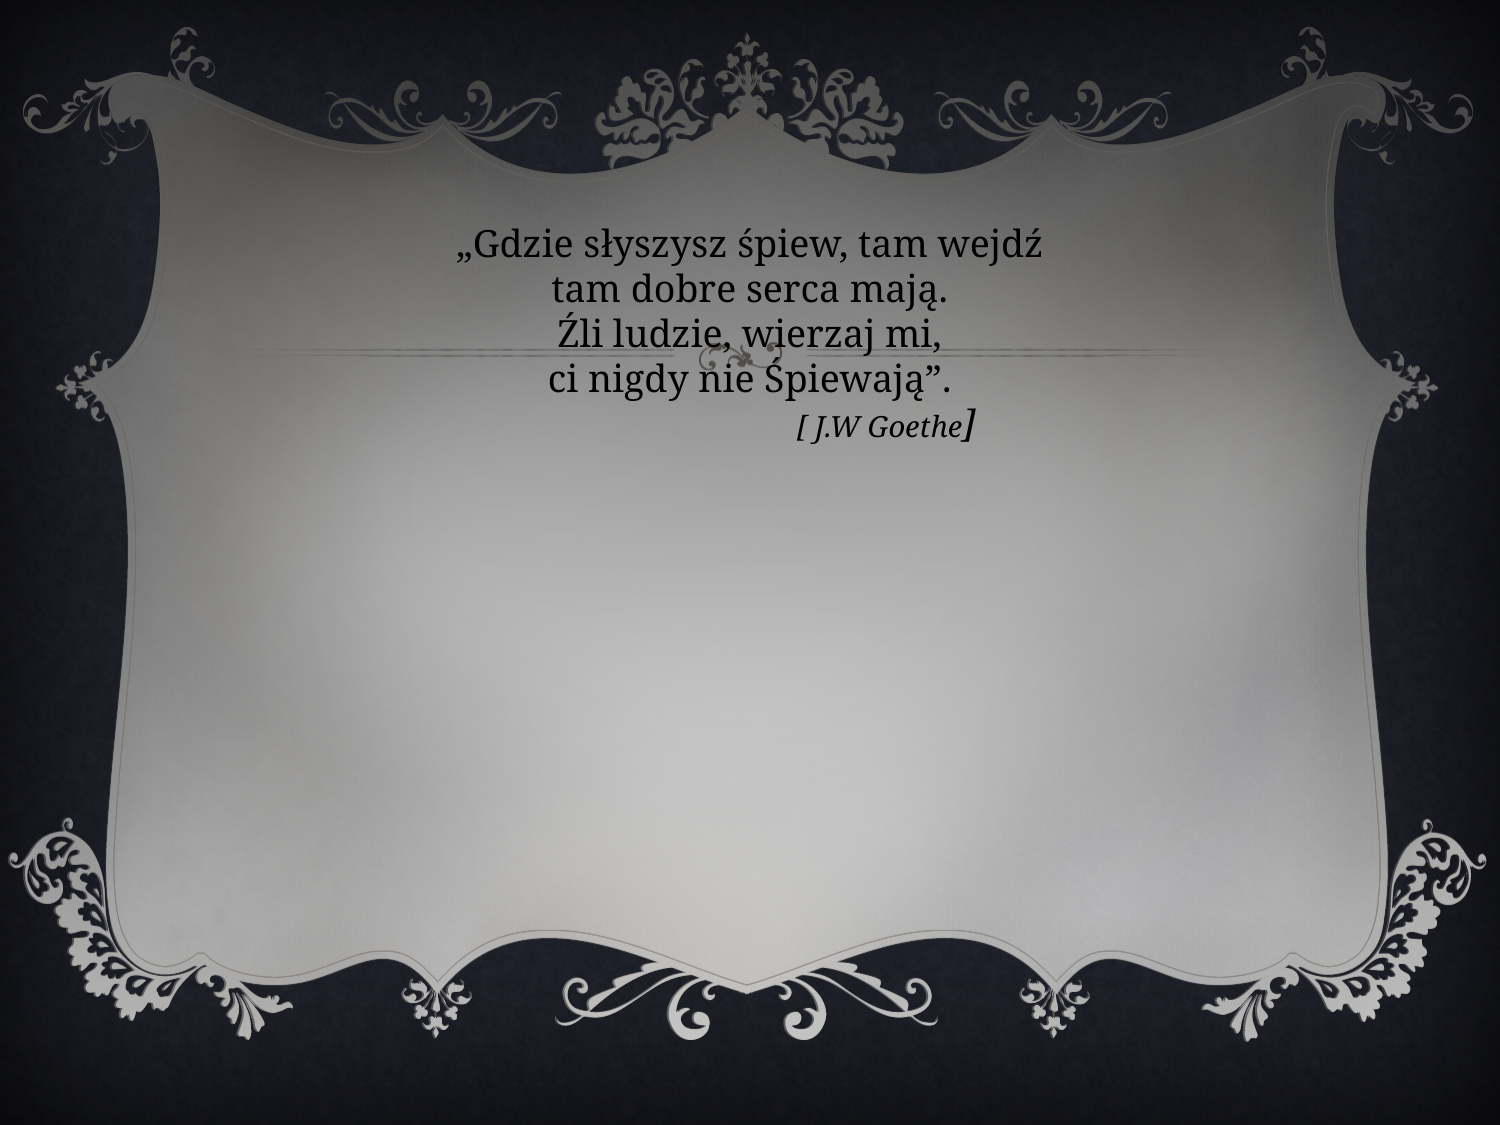

# „Gdzie słyszysz śpiew, tam wejdź tam dobre serca mają. Źli ludzie, wierzaj mi, ci nigdy nie Śpiewają”. [ J.W Goethe]